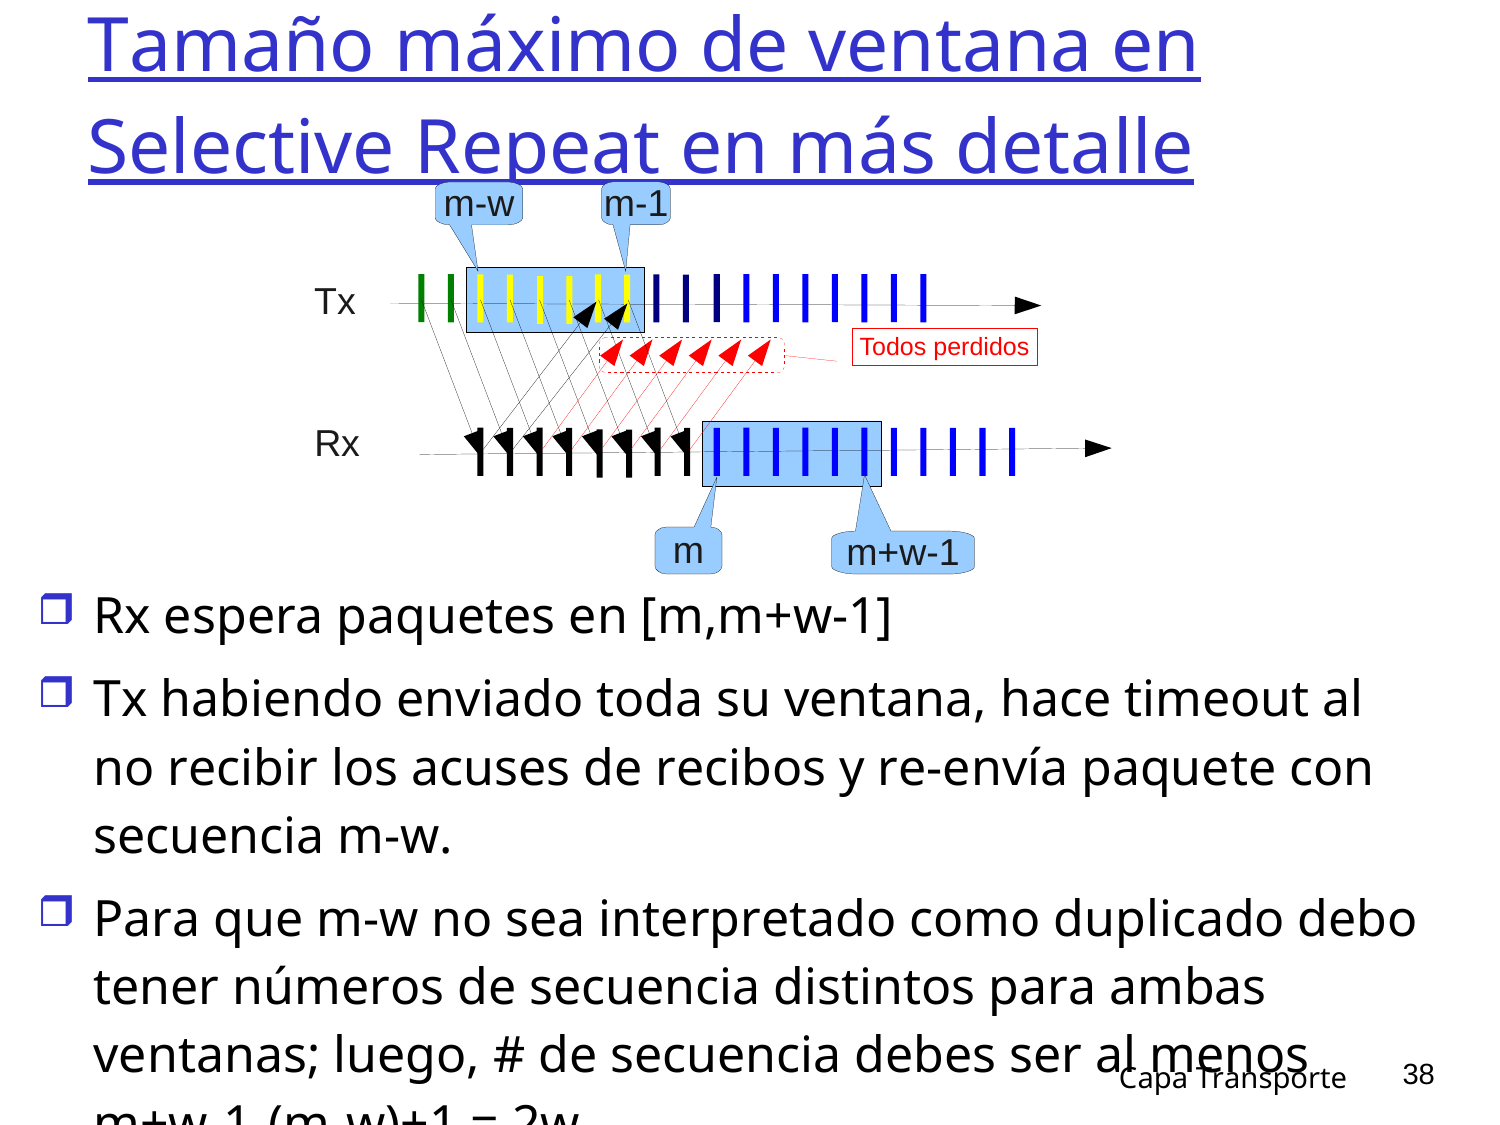

# Tamaño máximo de ventana en Selective Repeat en más detalle
Rx espera paquetes en [m,m+w-1]
Tx habiendo enviado toda su ventana, hace timeout al no recibir los acuses de recibos y re-envía paquete con secuencia m-w.
Para que m-w no sea interpretado como duplicado debo tener números de secuencia distintos para ambas ventanas; luego, # de secuencia debes ser al menos m+w-1-(m-w)+1 = 2w.
38